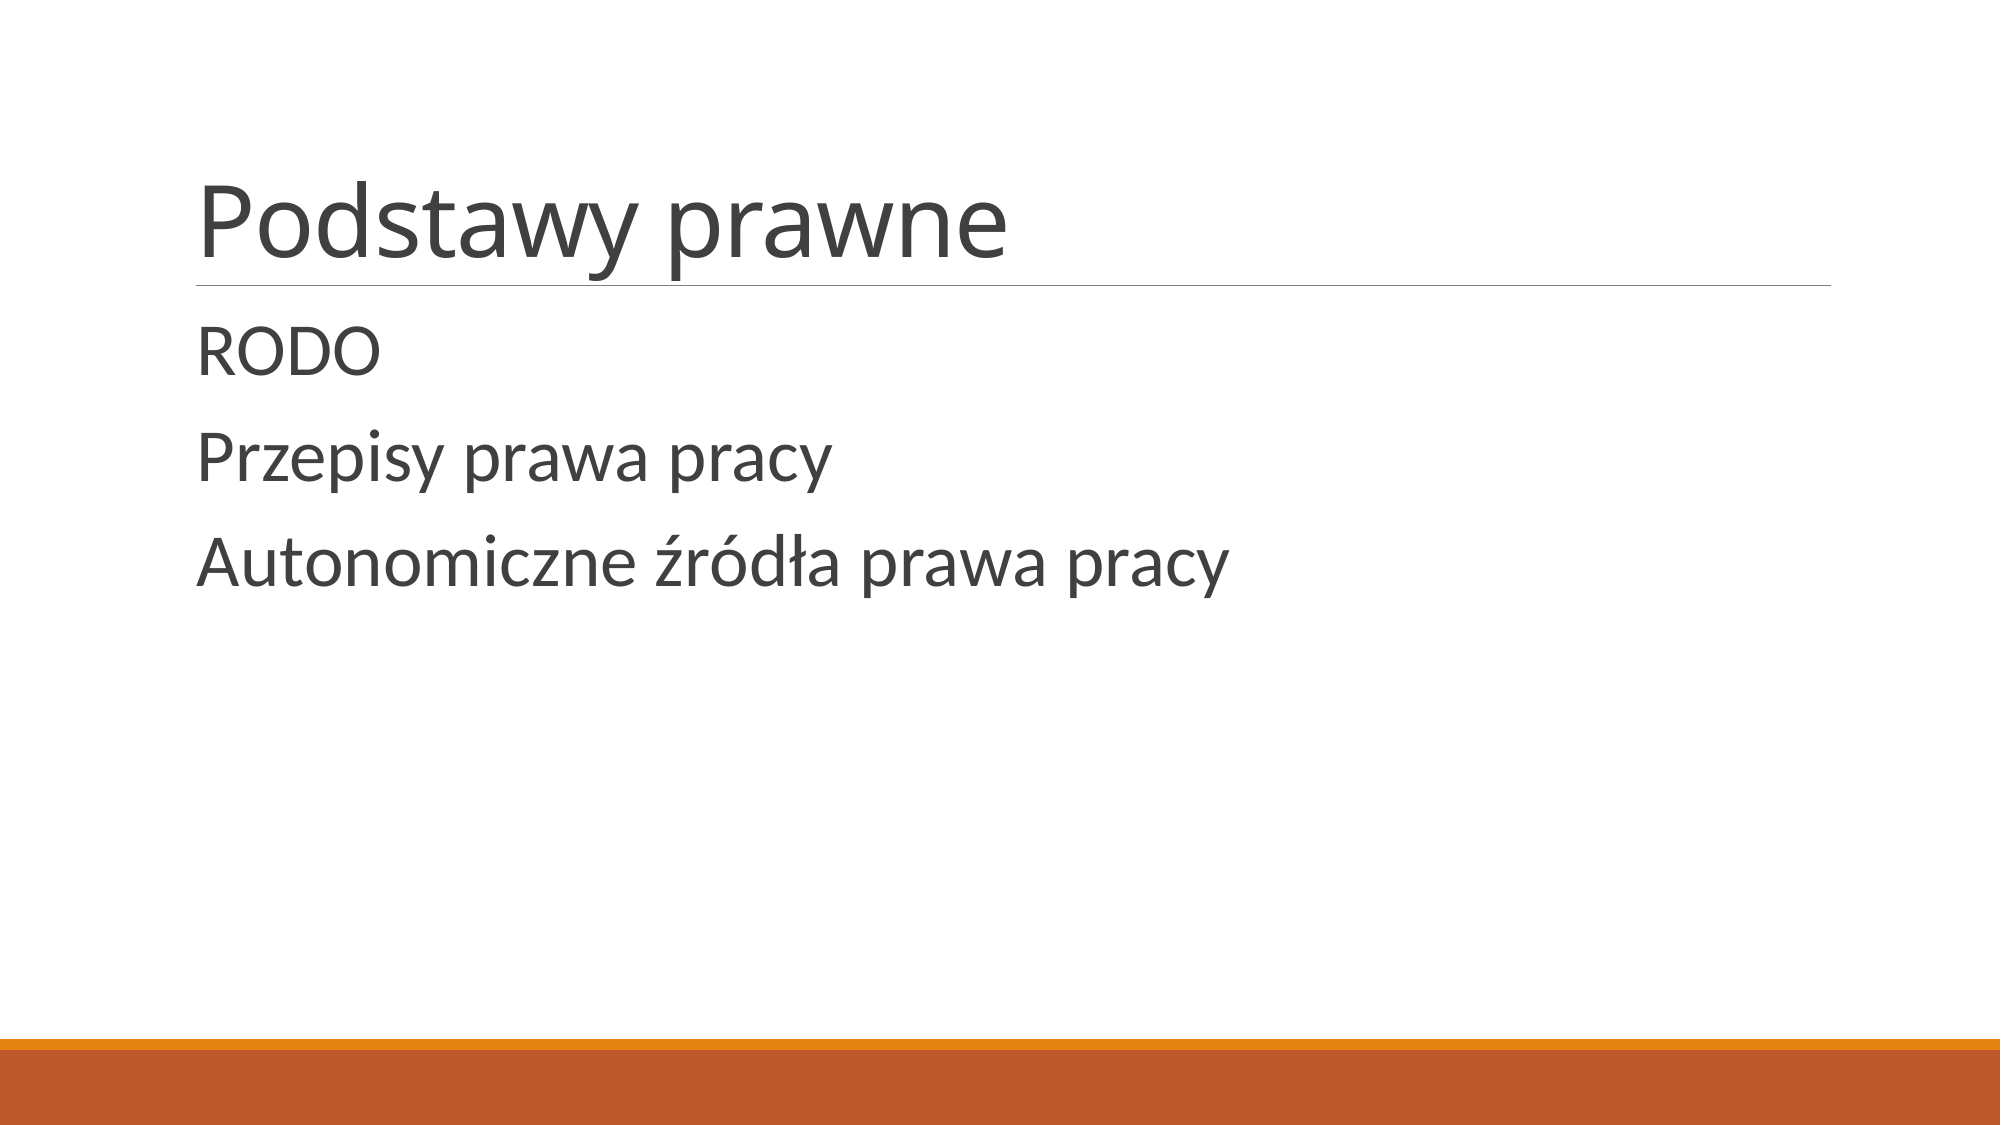

# Podstawy prawne
RODO
Przepisy prawa pracy
Autonomiczne źródła prawa pracy